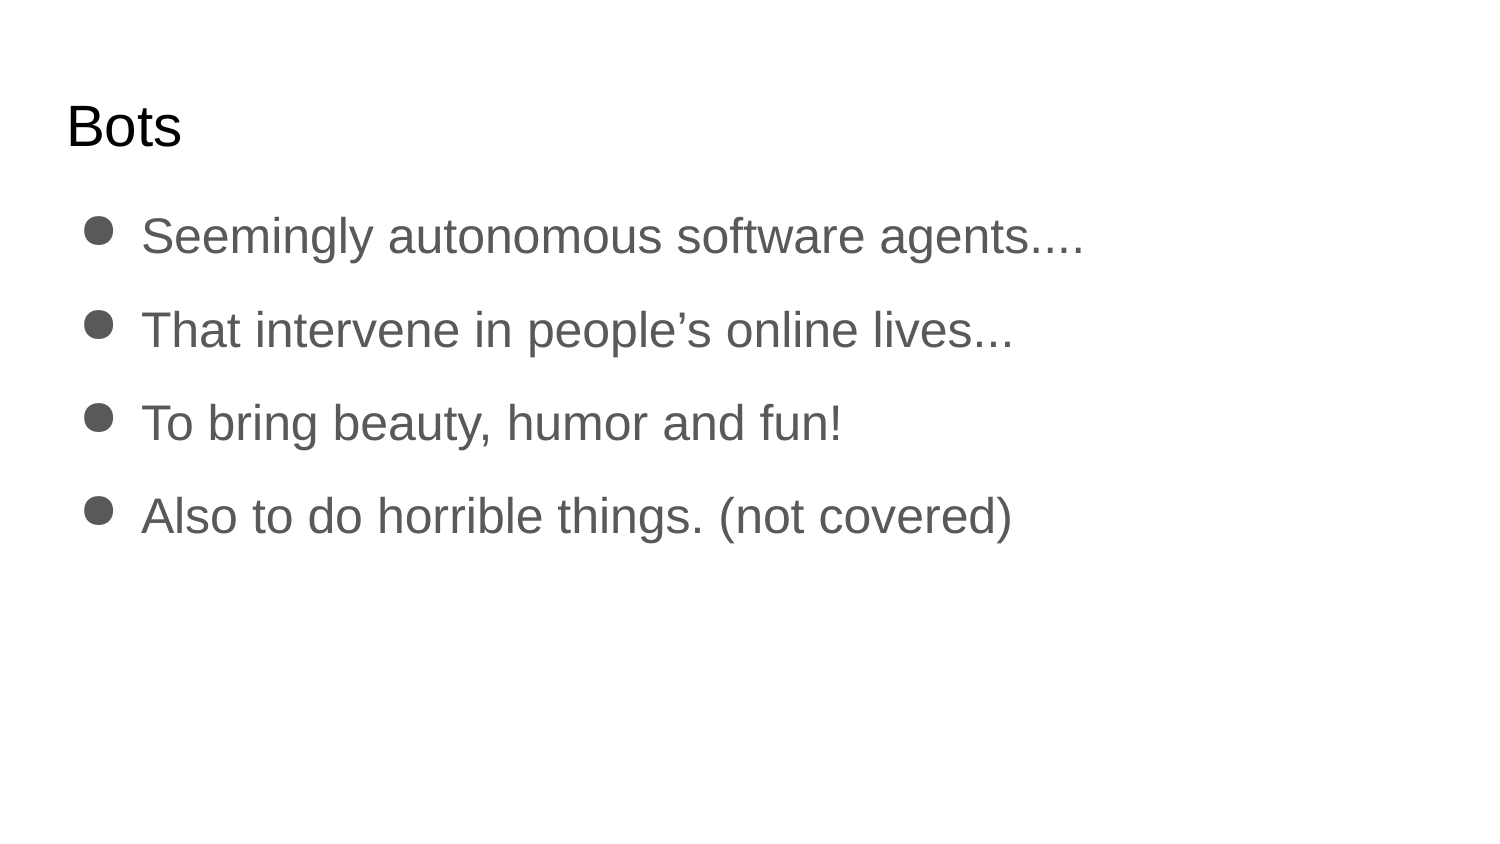

# Bots
Seemingly autonomous software agents....
That intervene in people’s online lives...
To bring beauty, humor and fun!
Also to do horrible things. (not covered)